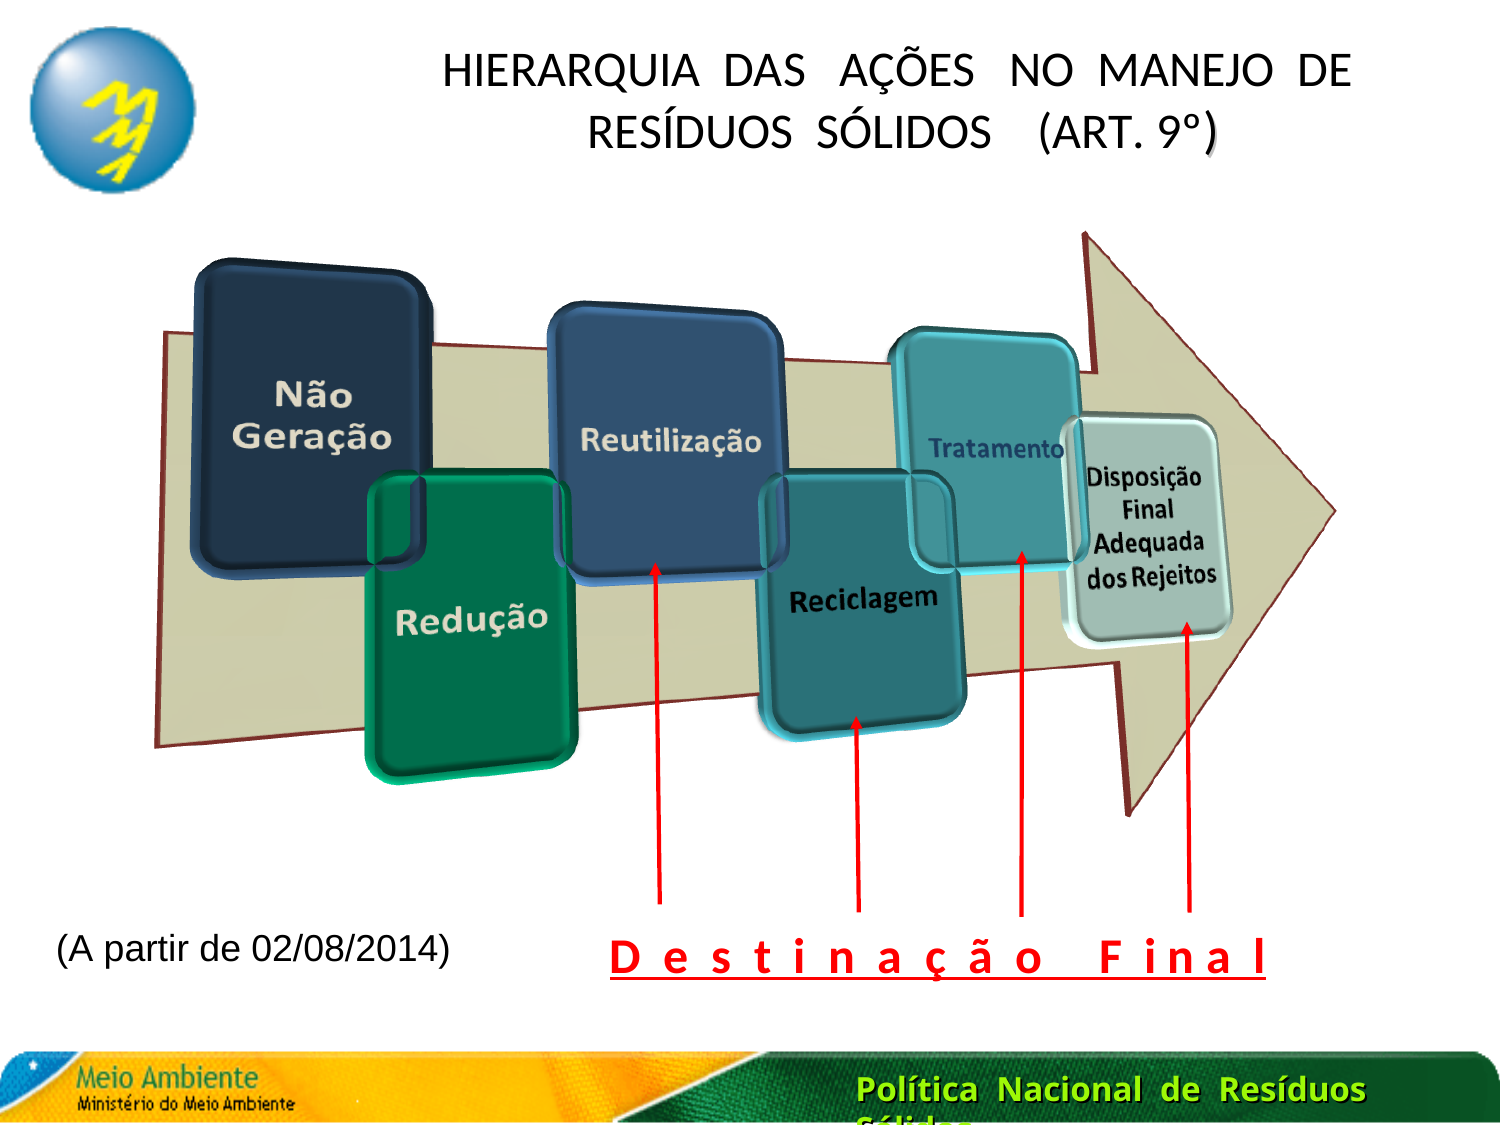

HIERARQUIA DAS AÇÕES NO MANEJO DE RESÍDUOS SÓLIDOS (ART. 9º)‏
(A partir de 02/08/2014)‏
D e s t i n a ç ã o F i n a l